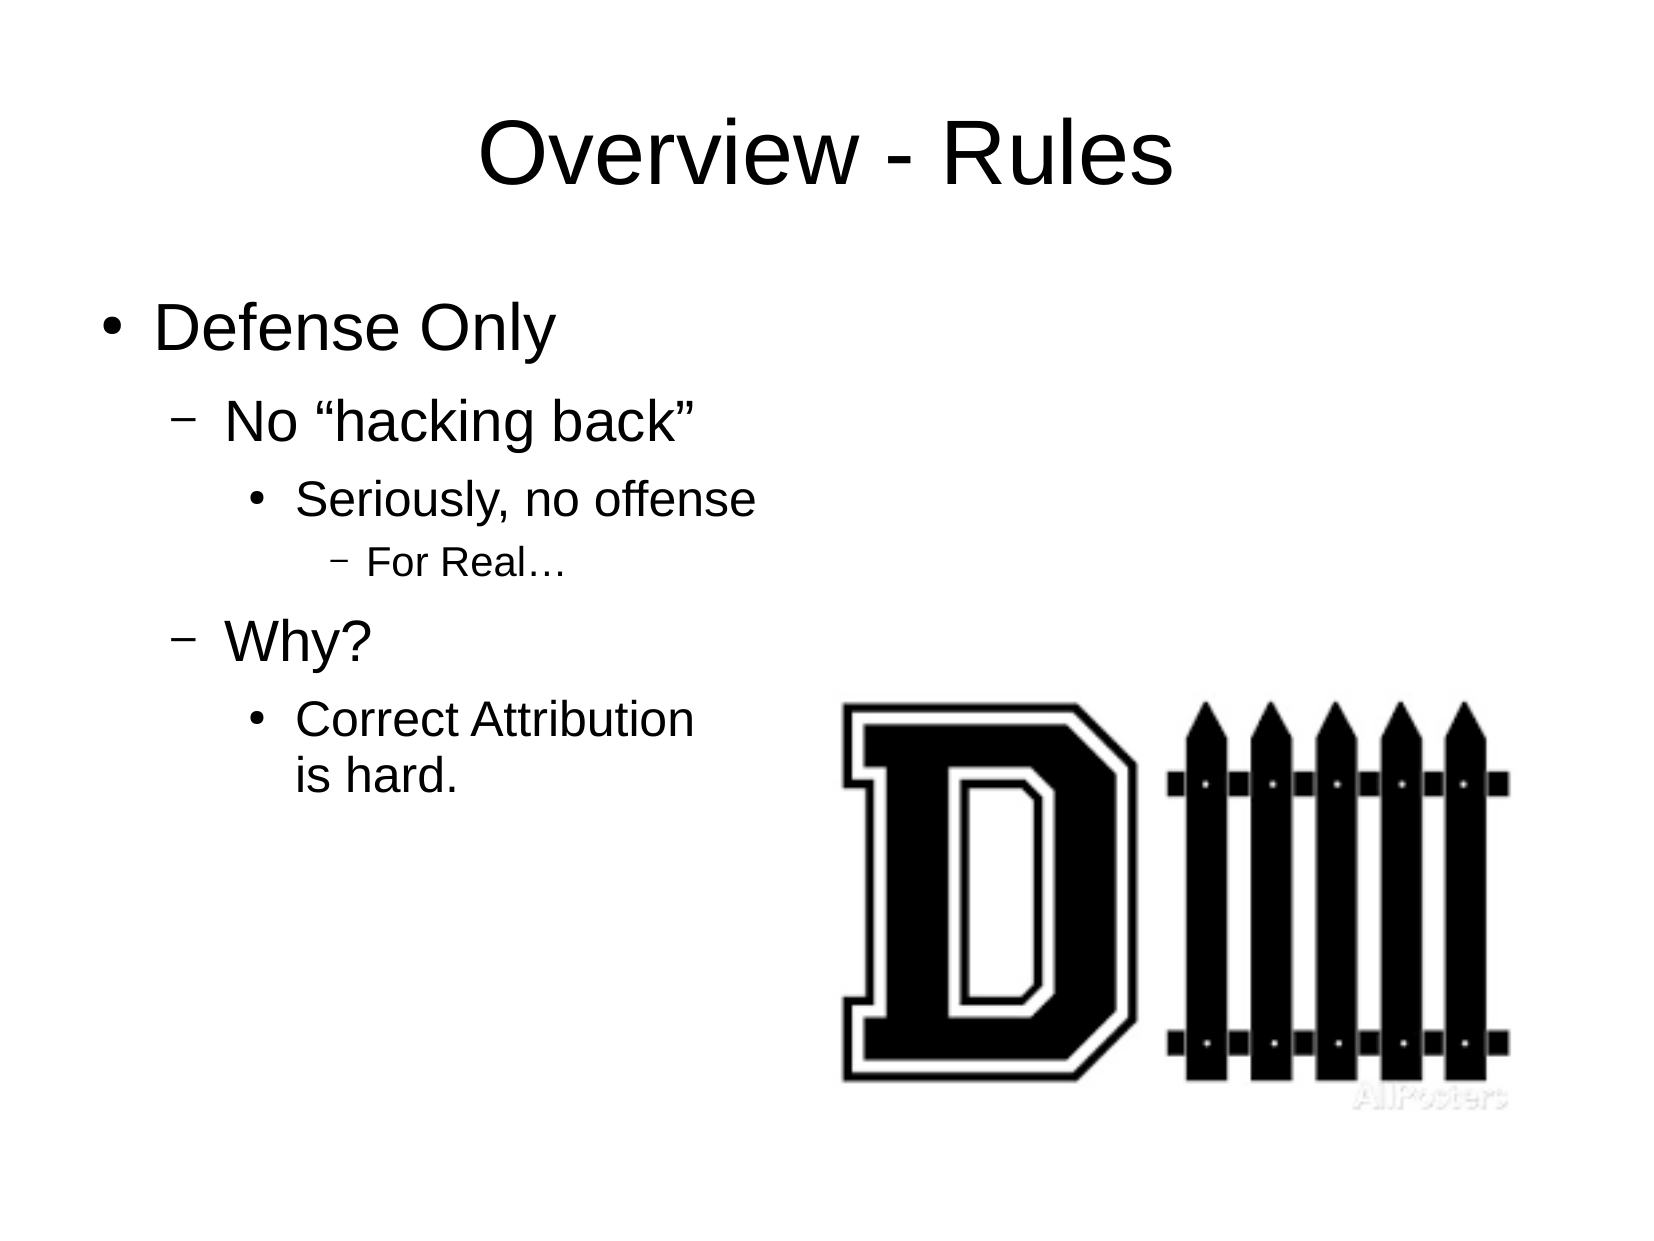

# Overview - Rules
Defense Only
No “hacking back”
Seriously, no offense
For Real…
Why?
Correct Attribution
is hard.